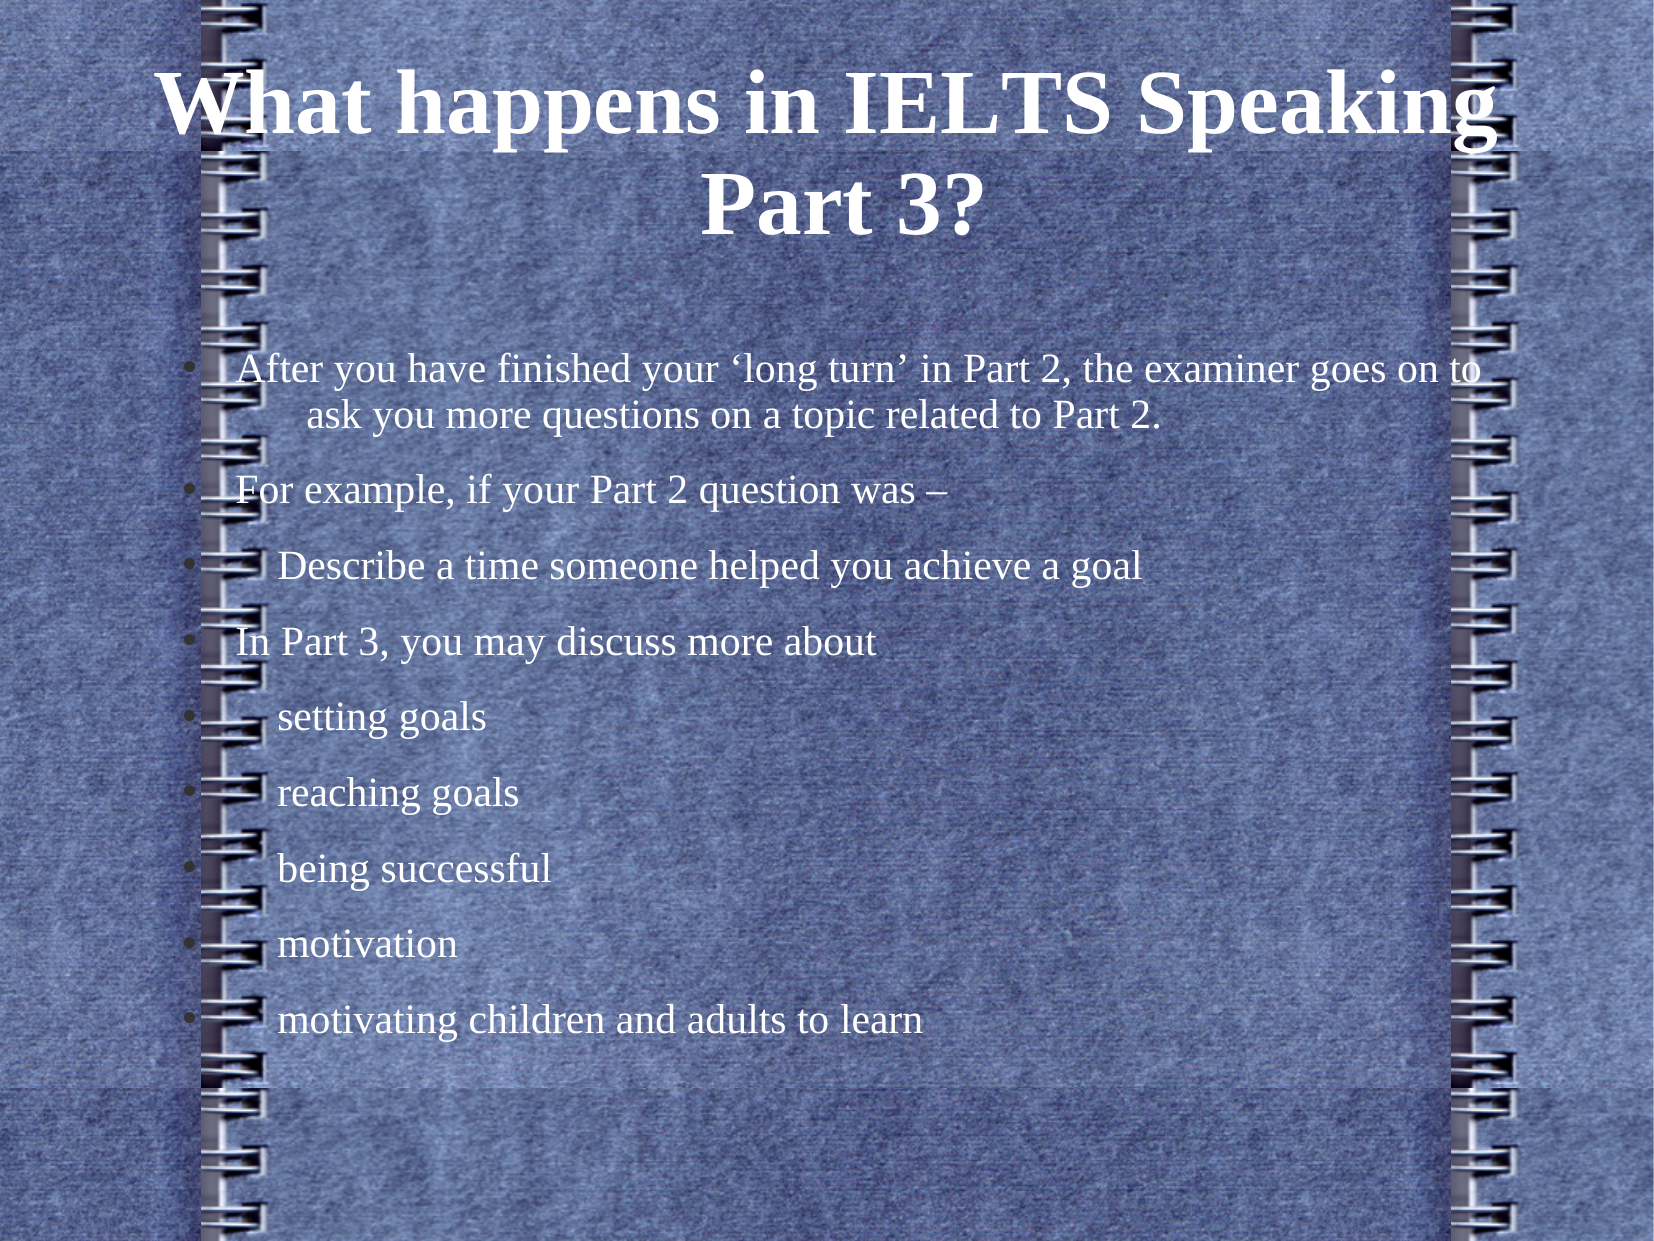

# What happens in IELTS Speaking Part 3?
After you have finished your ‘long turn’ in Part 2, the examiner goes on to ask you more questions on a topic related to Part 2.
For example, if your Part 2 question was –
 Describe a time someone helped you achieve a goal
In Part 3, you may discuss more about
 setting goals
 reaching goals
 being successful
 motivation
 motivating children and adults to learn